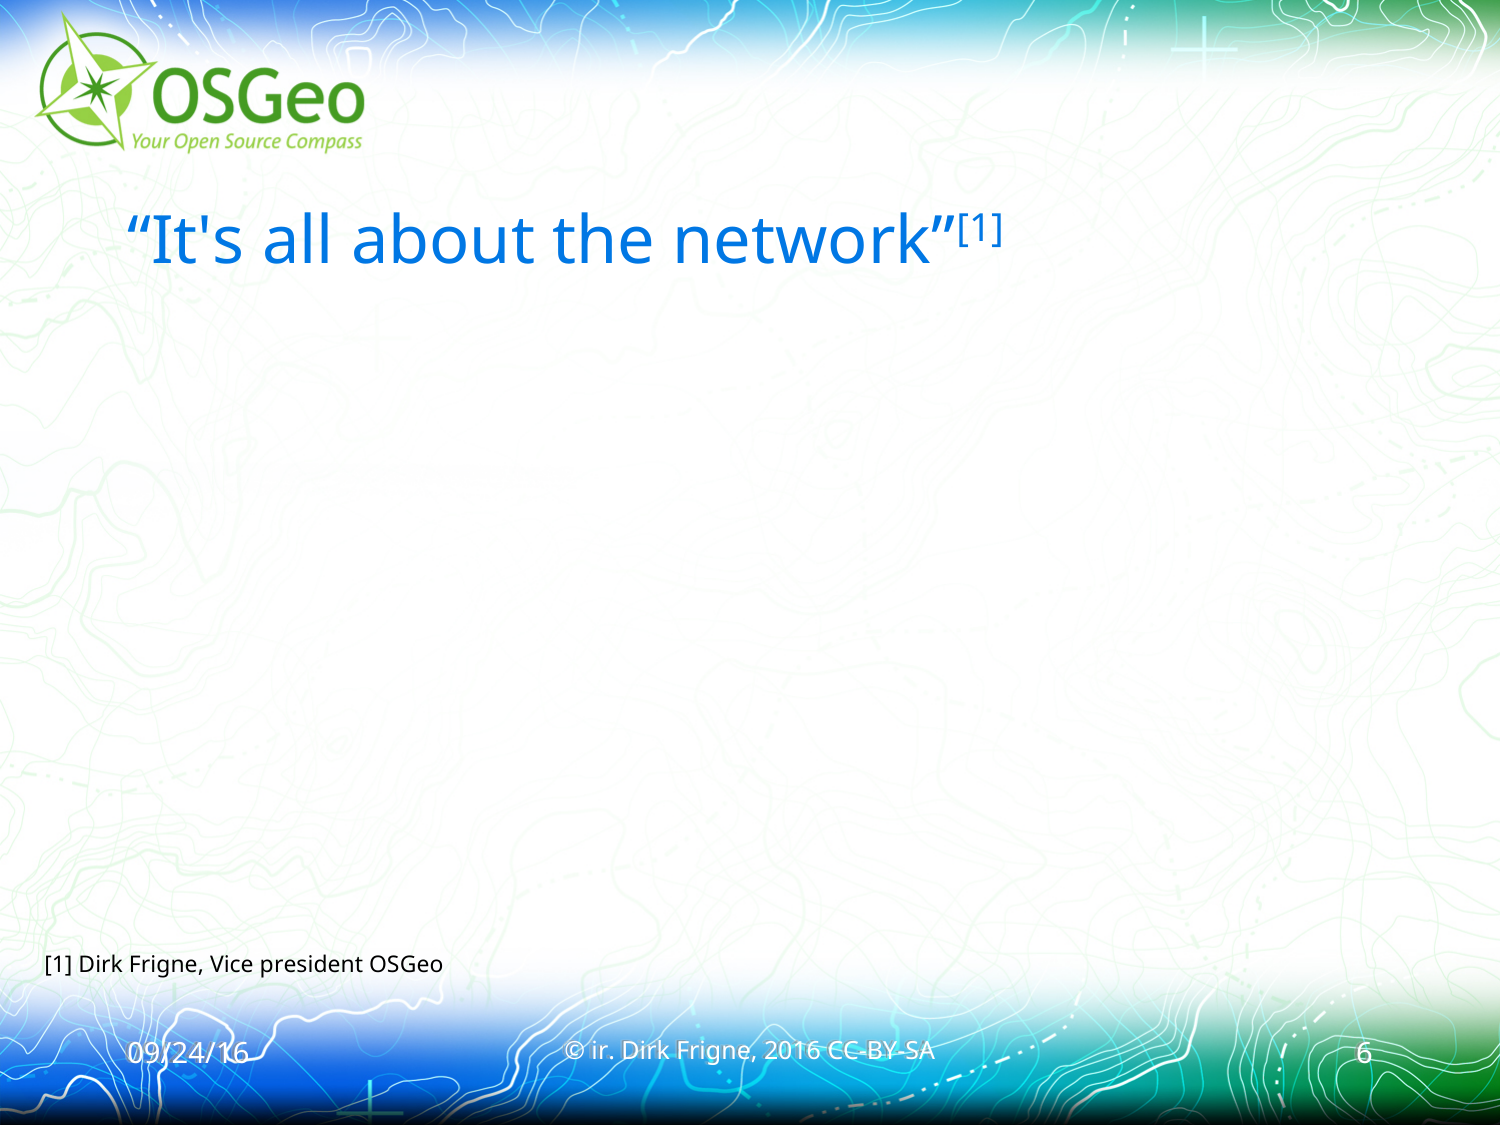

# “It's all about the network”[1]
[1] Dirk Frigne, Vice president OSGeo
09/24/16
© ir. Dirk Frigne, 2016 CC-BY-SA
6